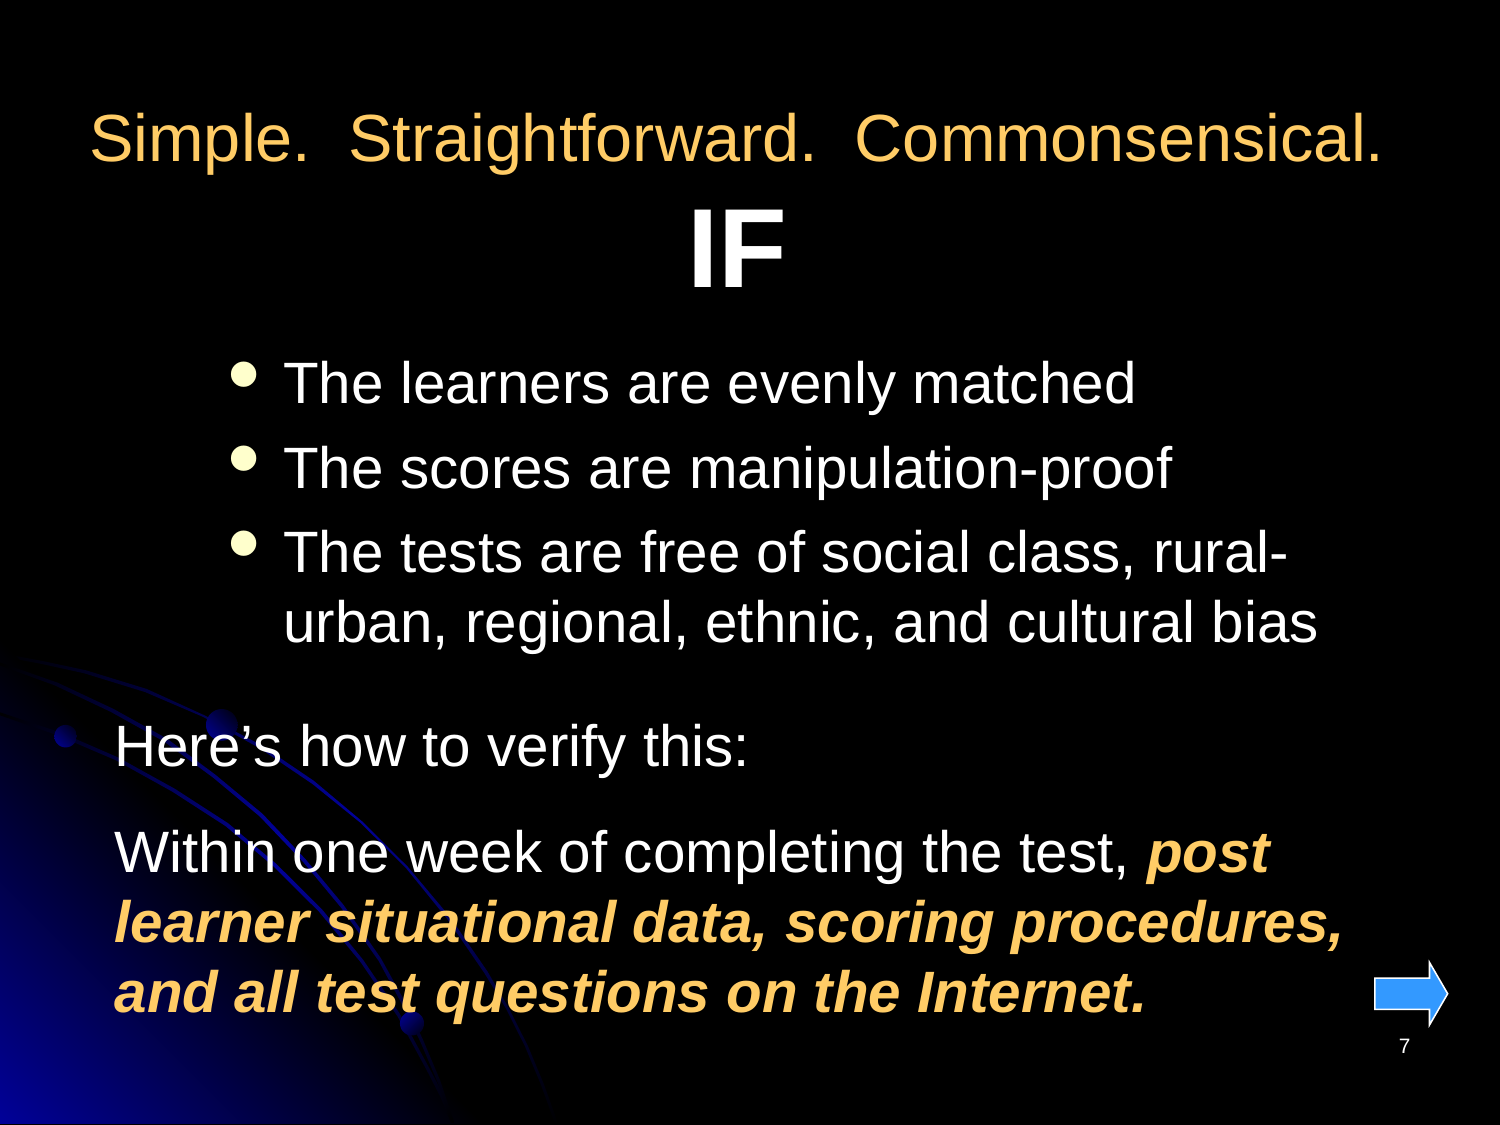

Simple. Straightforward. Commonsensical. IF
# The learners are evenly matched
The scores are manipulation-proof
The tests are free of social class, rural-urban, regional, ethnic, and cultural bias
Here’s how to verify this:
Within one week of completing the test, post learner situational data, scoring procedures, and all test questions on the Internet.
7